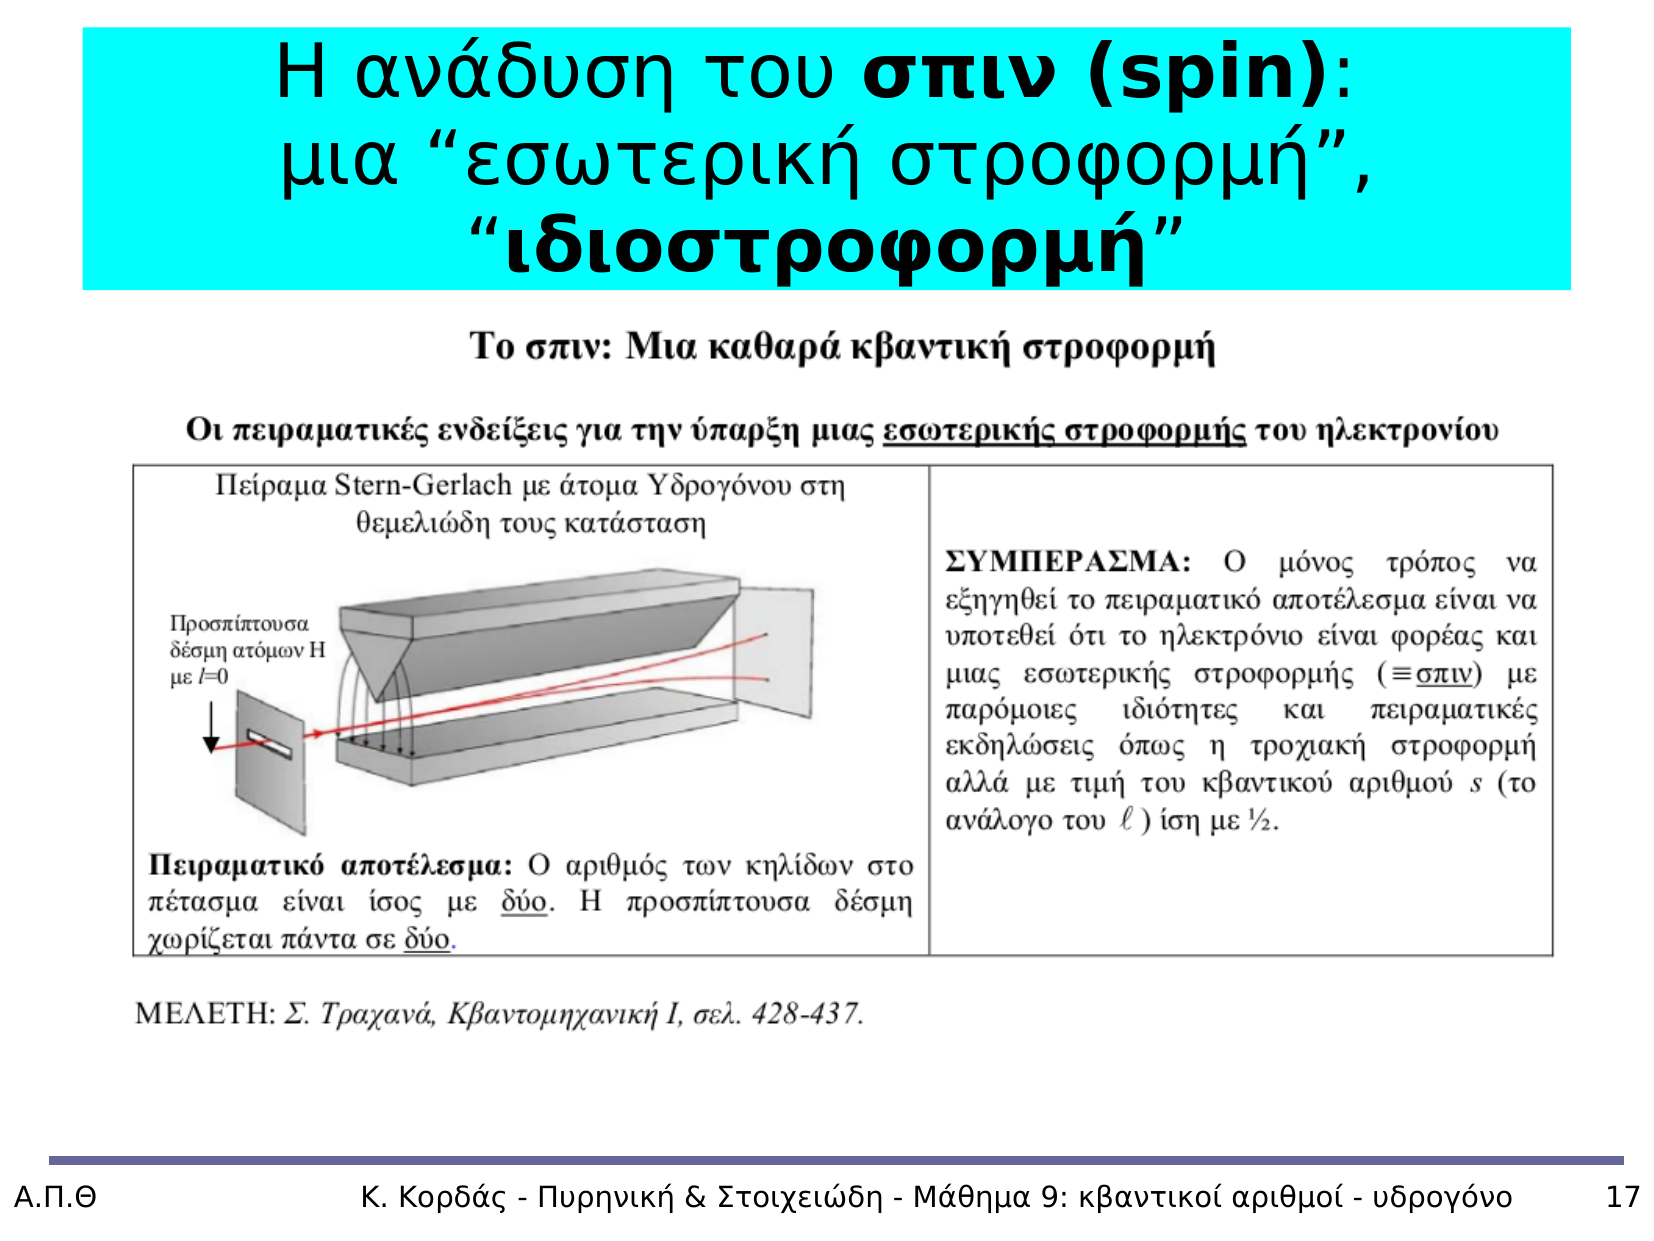

# Η ανάδυση του σπιν (spin): μια “εσωτερική στροφορμή”, “ιδιοστροφορμή”
Α.Π.Θ
Κ. Κορδάς - Πυρηνική & Στοιχειώδη - Μάθημα 9: κβαντικοί αριθμοί - υδρογόνο
17